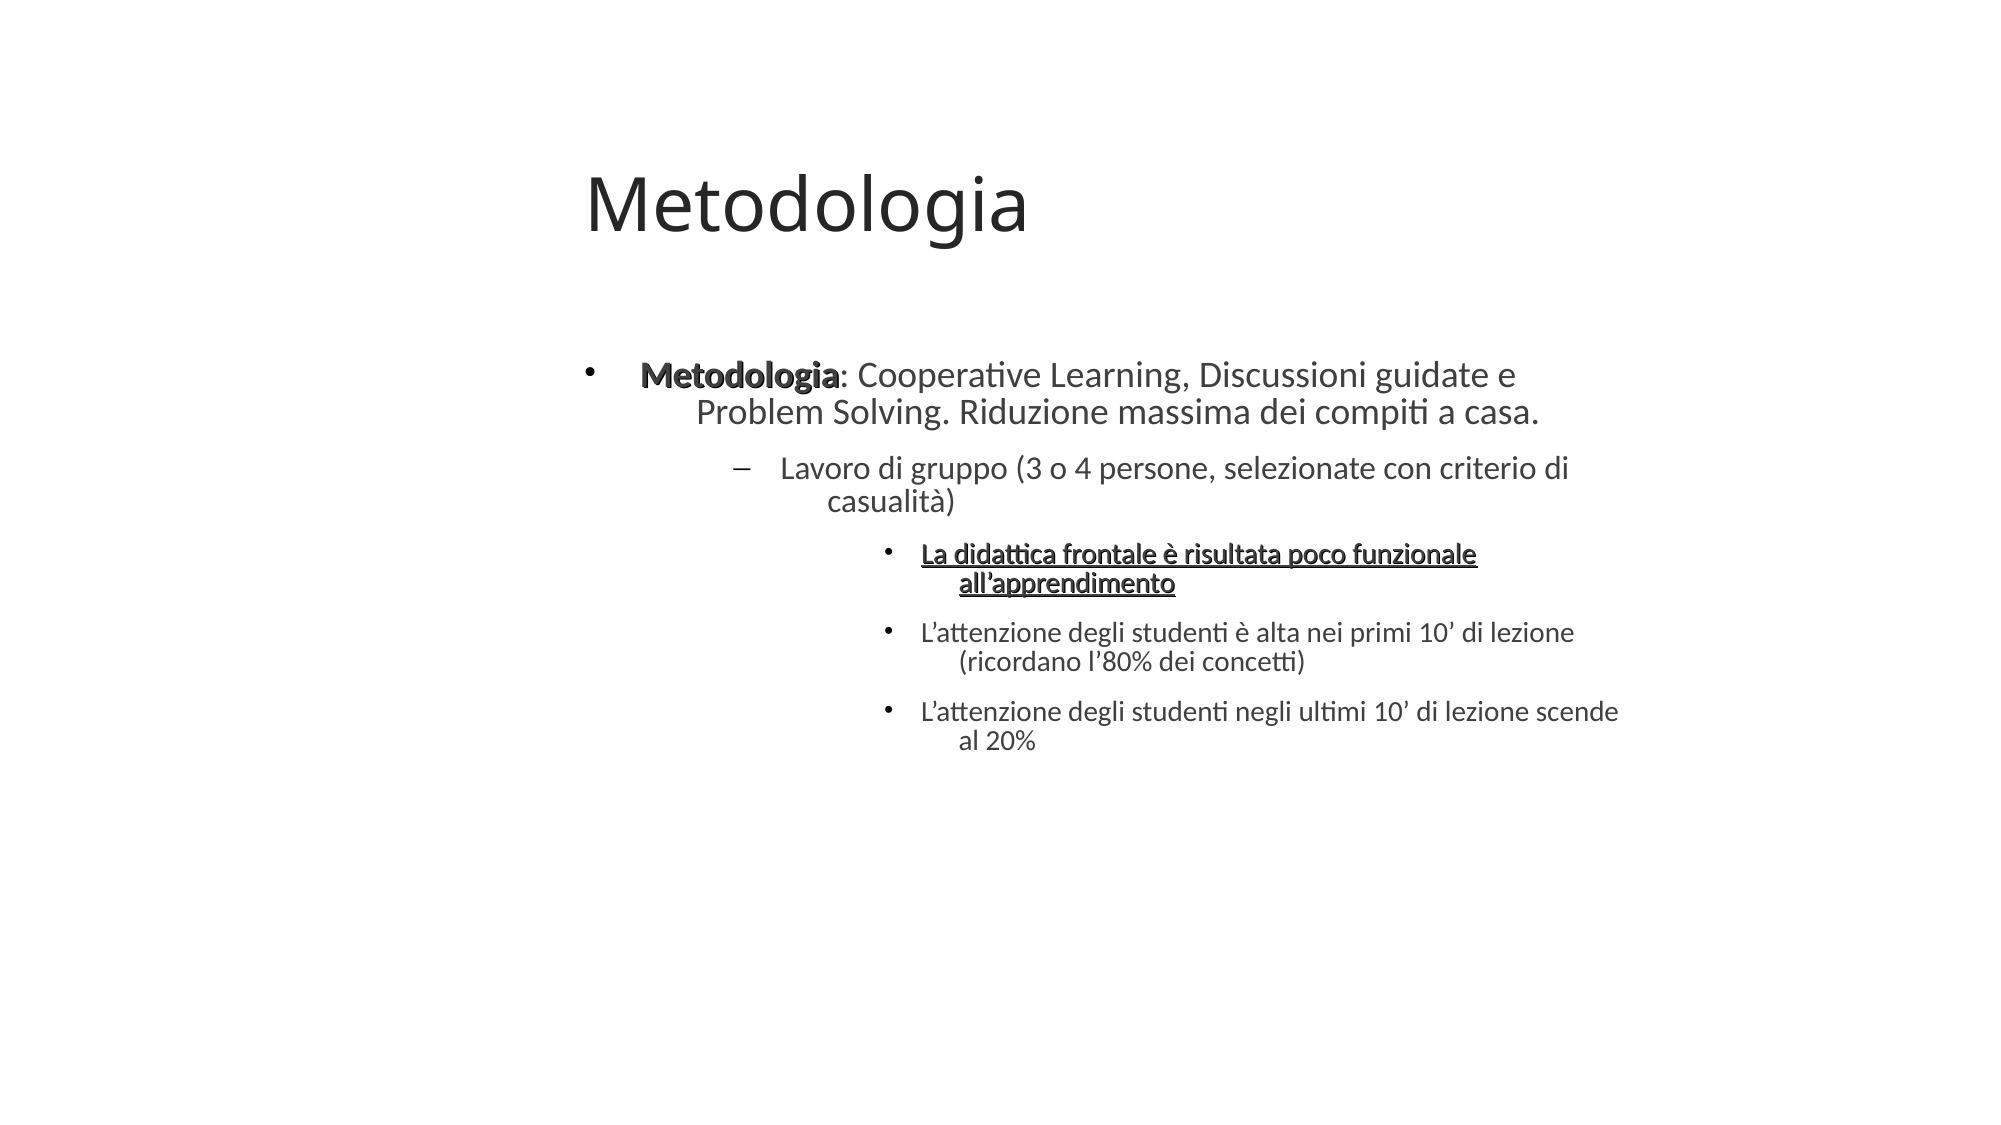

# Metodologia
Metodologia: Cooperative Learning, Discussioni guidate e Problem Solving. Riduzione massima dei compiti a casa.
Lavoro di gruppo (3 o 4 persone, selezionate con criterio di casualità)
La didattica frontale è risultata poco funzionale all’apprendimento
L’attenzione degli studenti è alta nei primi 10’ di lezione (ricordano l’80% dei concetti)
L’attenzione degli studenti negli ultimi 10’ di lezione scende al 20%